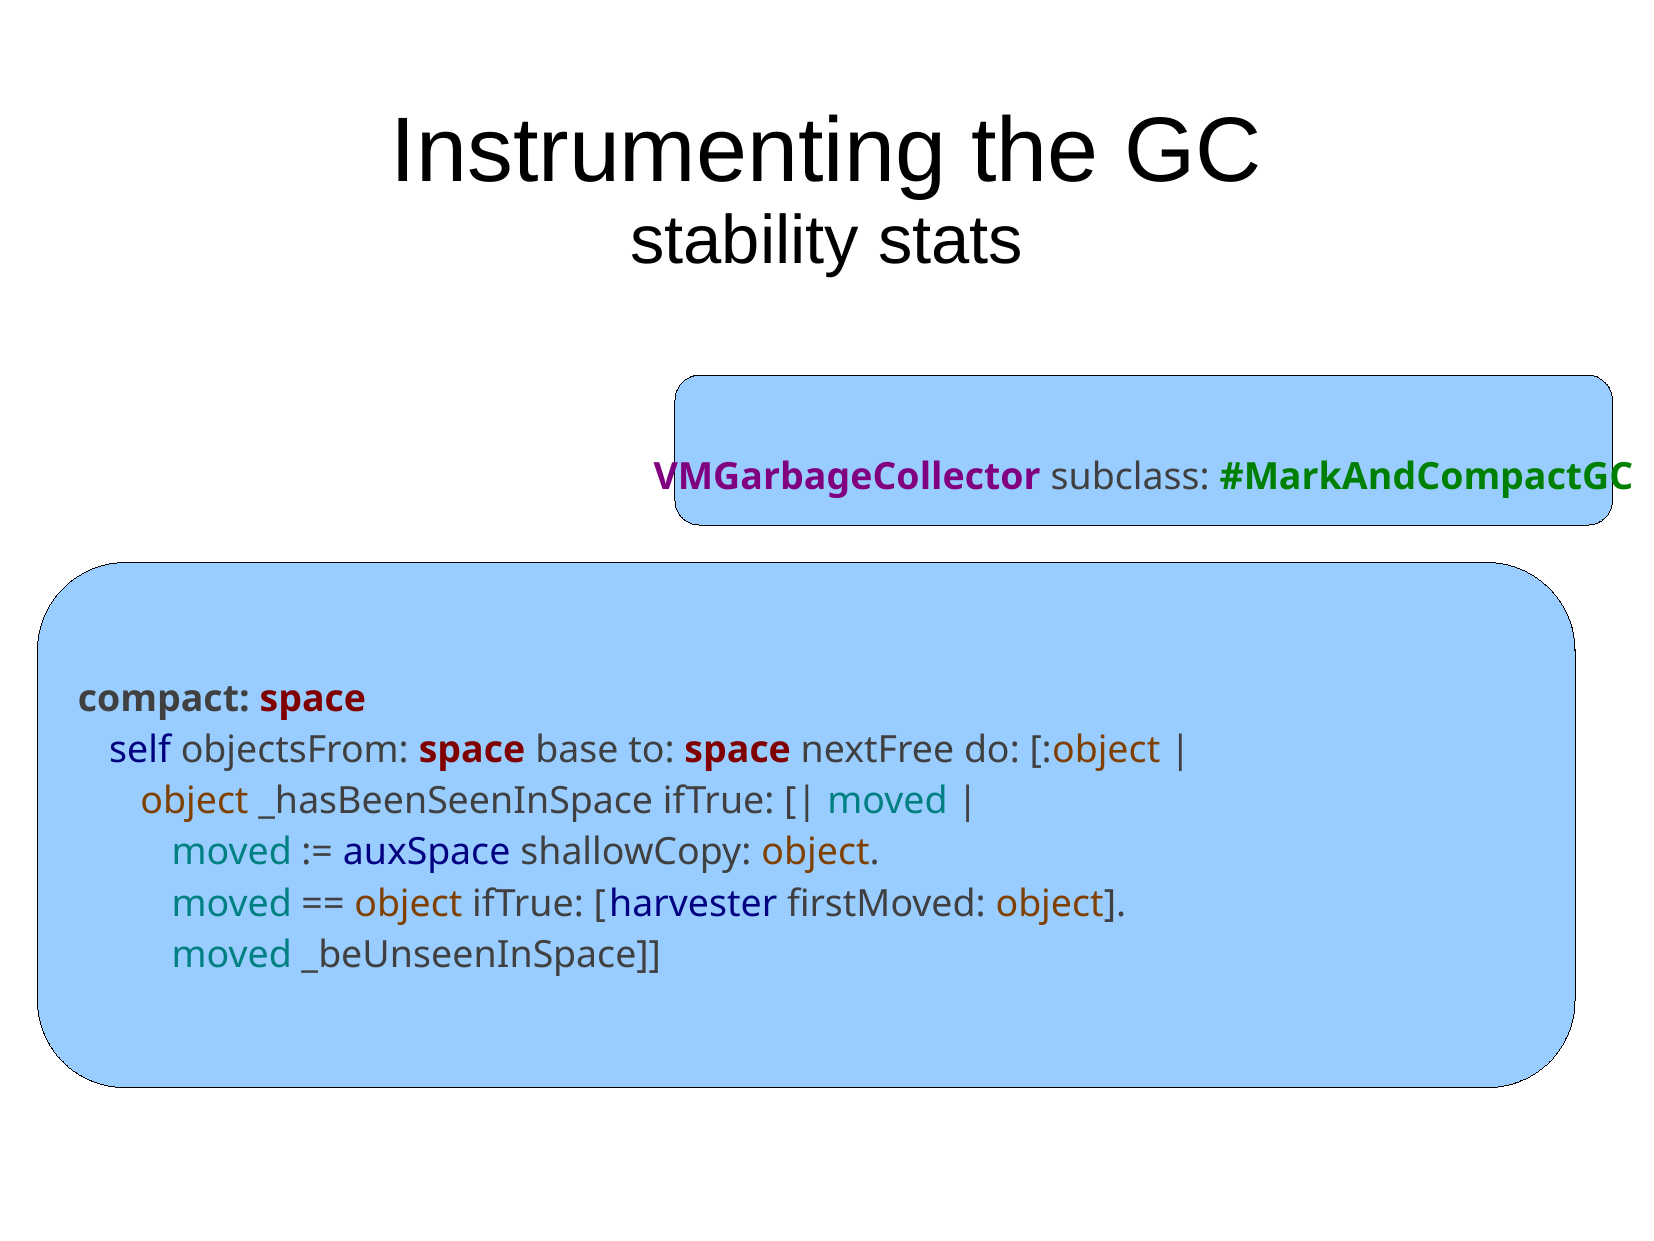

Instrumenting the GC
stability stats
VMGarbageCollector subclass: #MarkAndCompactGC
compact: space
	self objectsFrom: space base to: space nextFree do: [:object |
		object _hasBeenSeenInSpace ifTrue: [| moved |
			moved := auxSpace shallowCopy: object.
			moved == object ifTrue: [	harvester firstMoved: object].
			moved _beUnseenInSpace]]